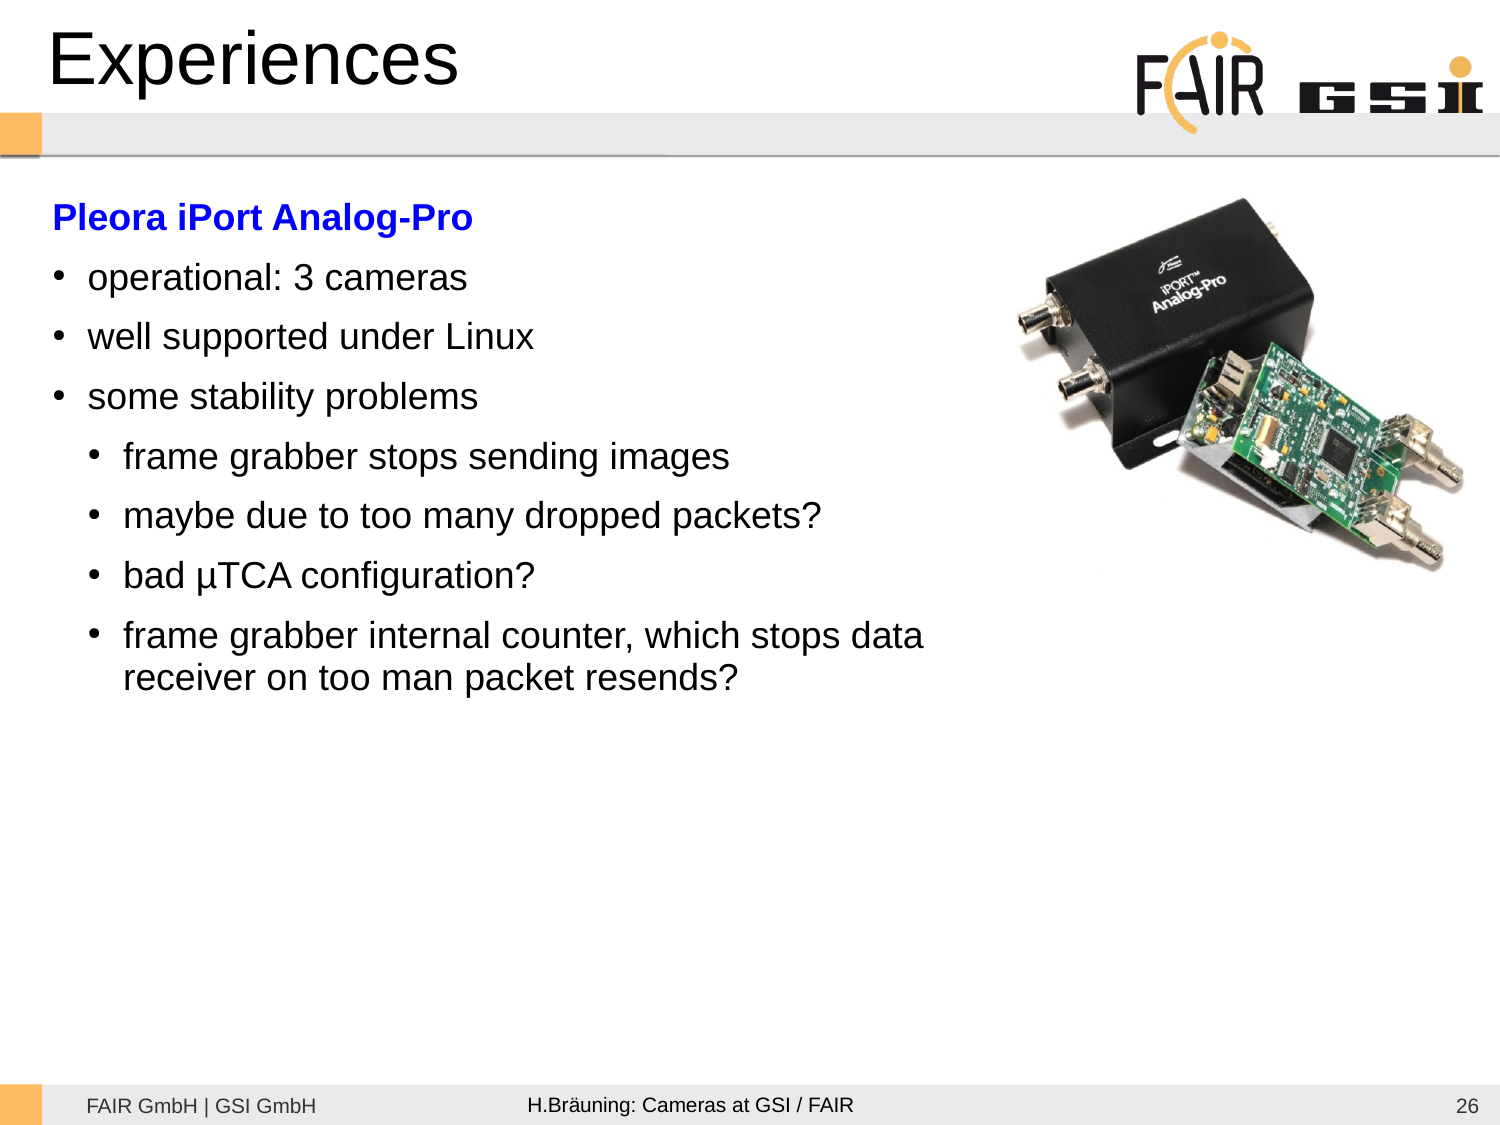

# Experiences
Pleora iPort Analog-Pro
operational: 3 cameras
well supported under Linux
some stability problems
frame grabber stops sending images
maybe due to too many dropped packets?
bad µTCA configuration?
frame grabber internal counter, which stops data receiver on too man packet resends?
26
Harald Bräuning / GSI